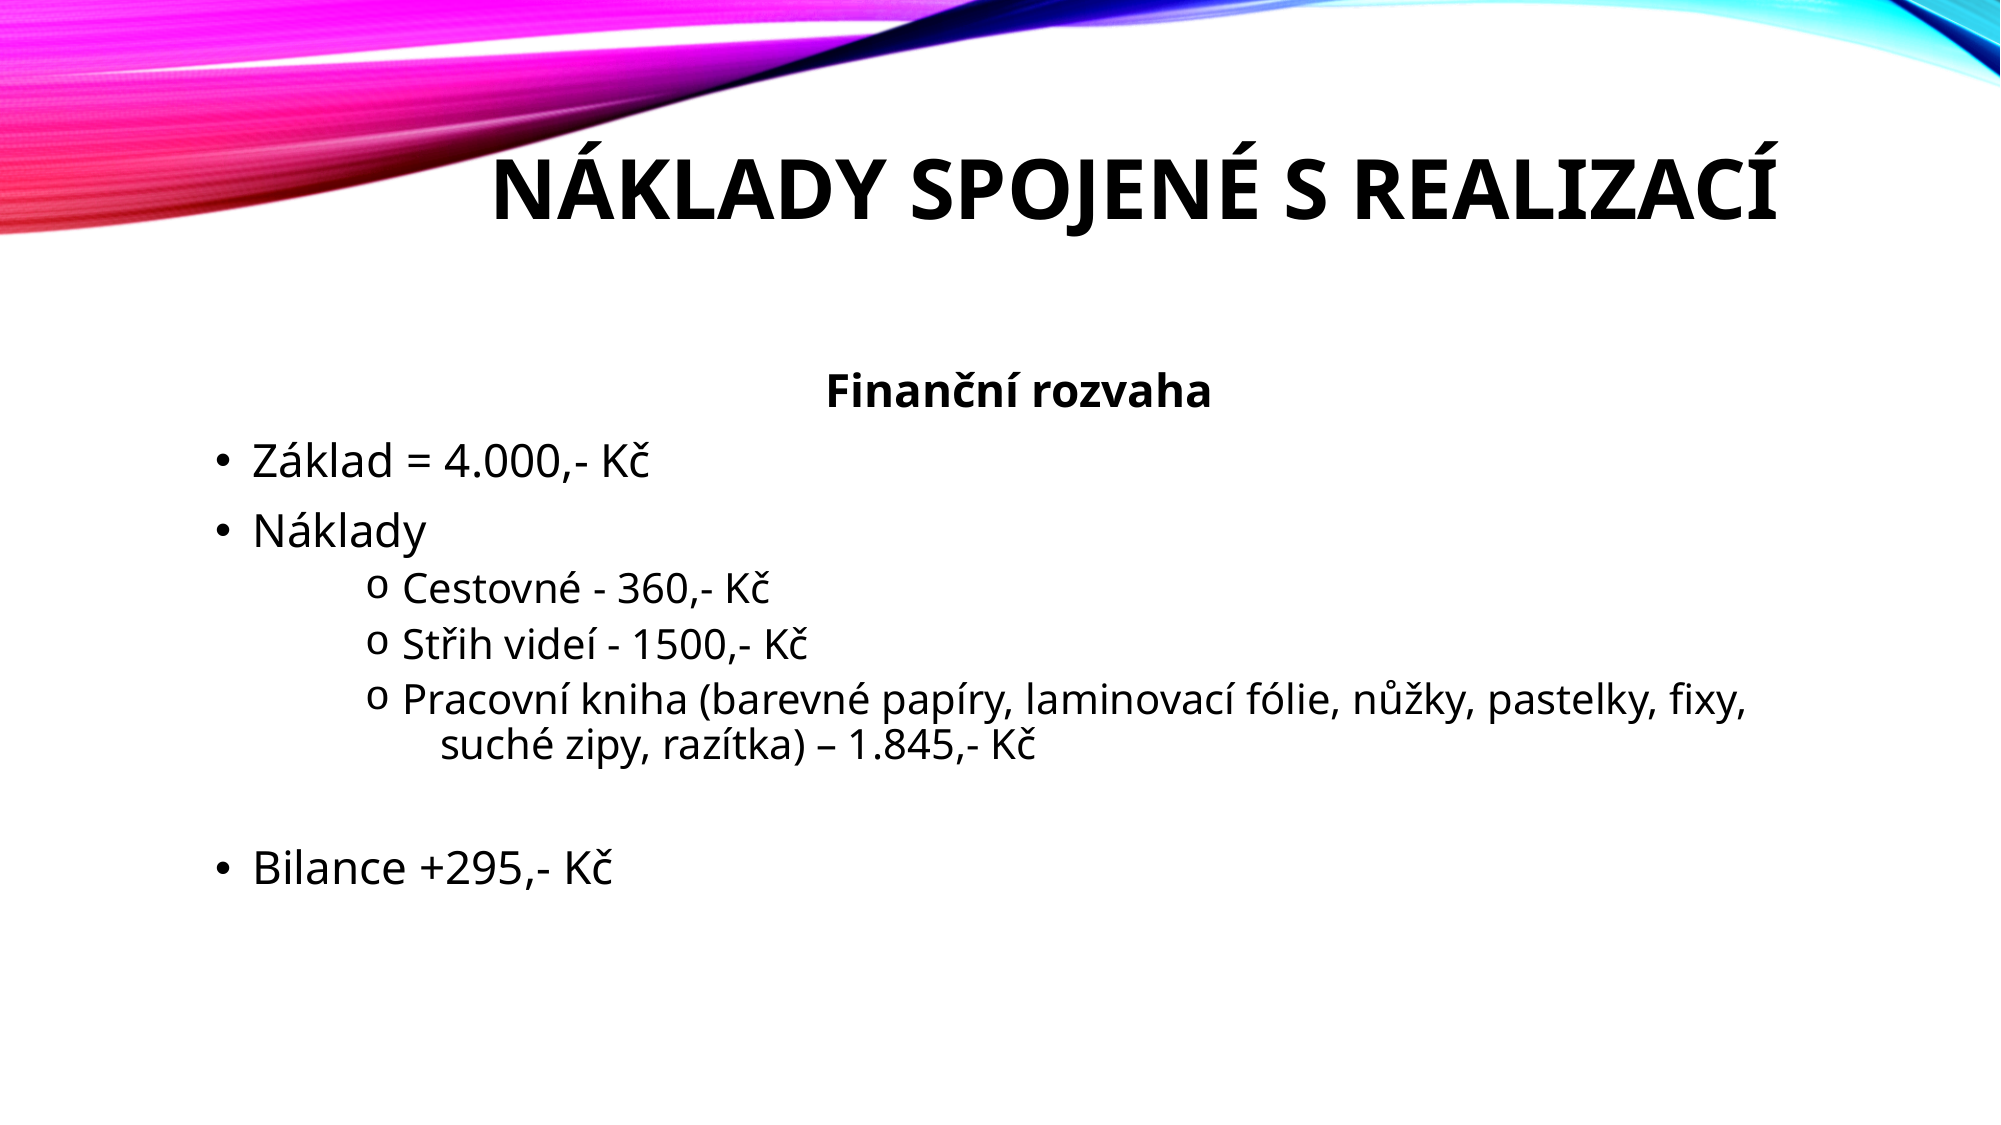

# Náklady spojené s realizací
Finanční rozvaha
Základ = 4.000,- Kč
Náklady
Cestovné - 360,- Kč
Střih videí - 1500,- Kč
Pracovní kniha (barevné papíry, laminovací fólie, nůžky, pastelky, fixy, suché zipy, razítka) – 1.845,- Kč
Bilance +295,- Kč